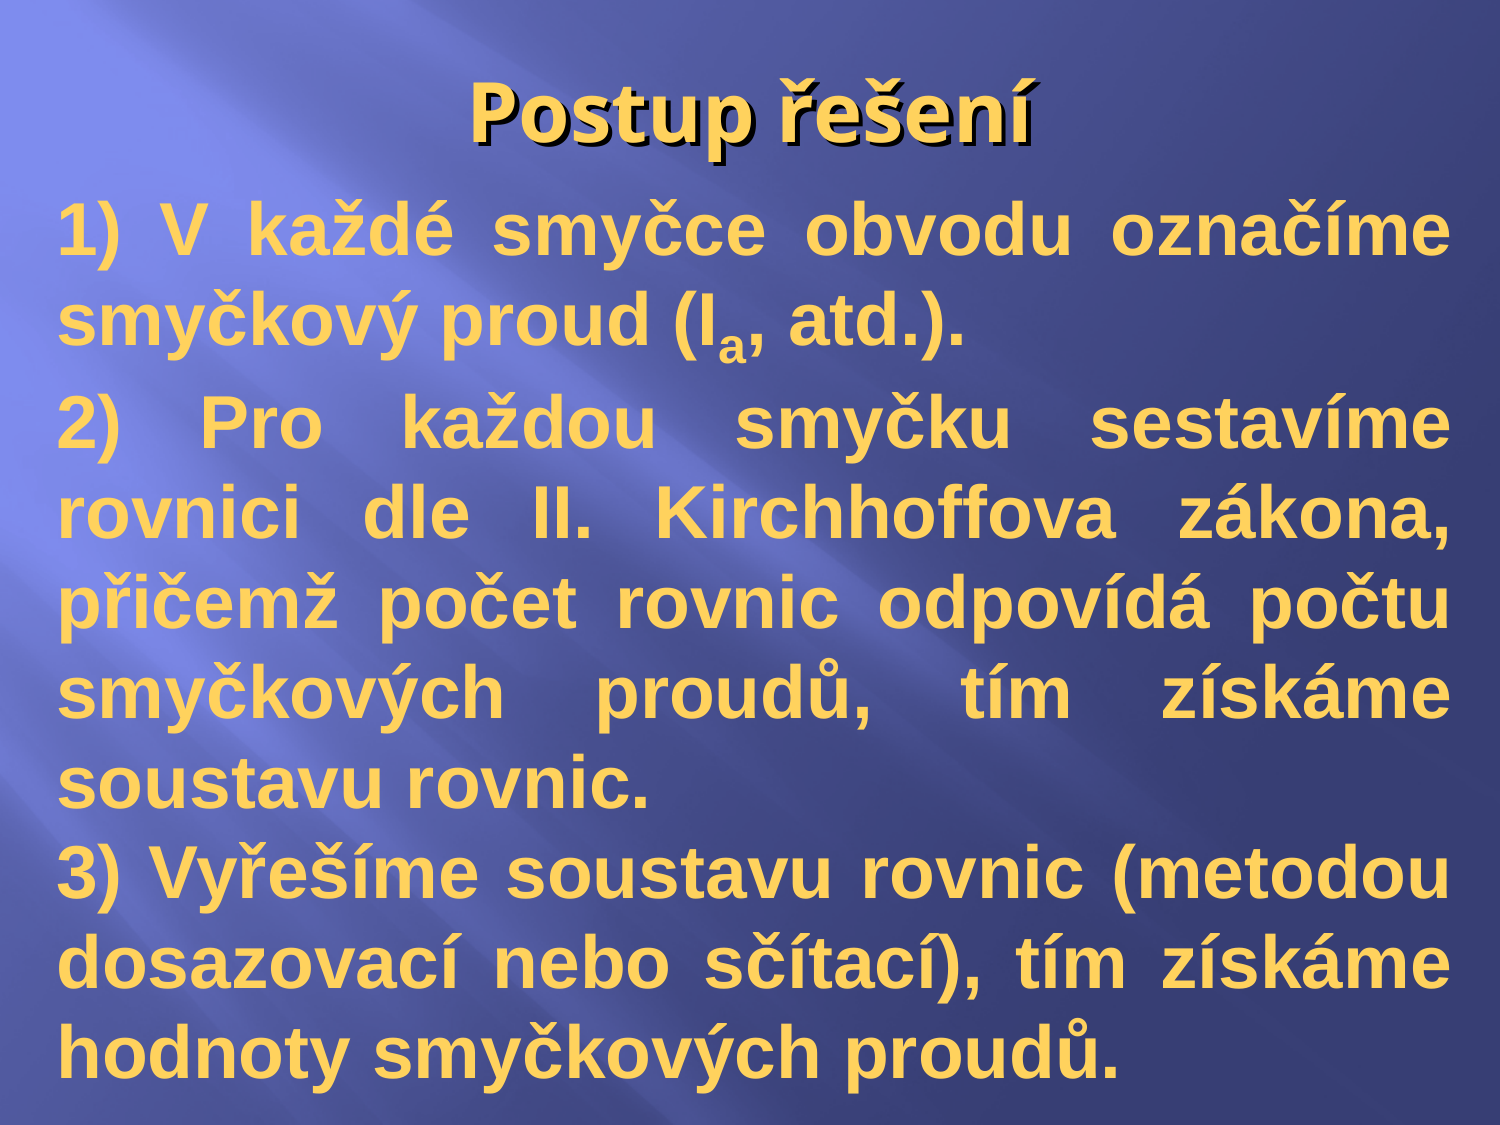

# Postup řešení
1) V každé smyčce obvodu označíme smyčkový proud (Ia, atd.).
2) Pro každou smyčku sestavíme rovnici dle II. Kirchhoffova zákona, přičemž počet rovnic odpovídá počtu smyčkových proudů, tím získáme soustavu rovnic.
3) Vyřešíme soustavu rovnic (metodou dosazovací nebo sčítací), tím získáme hodnoty smyčkových proudů.